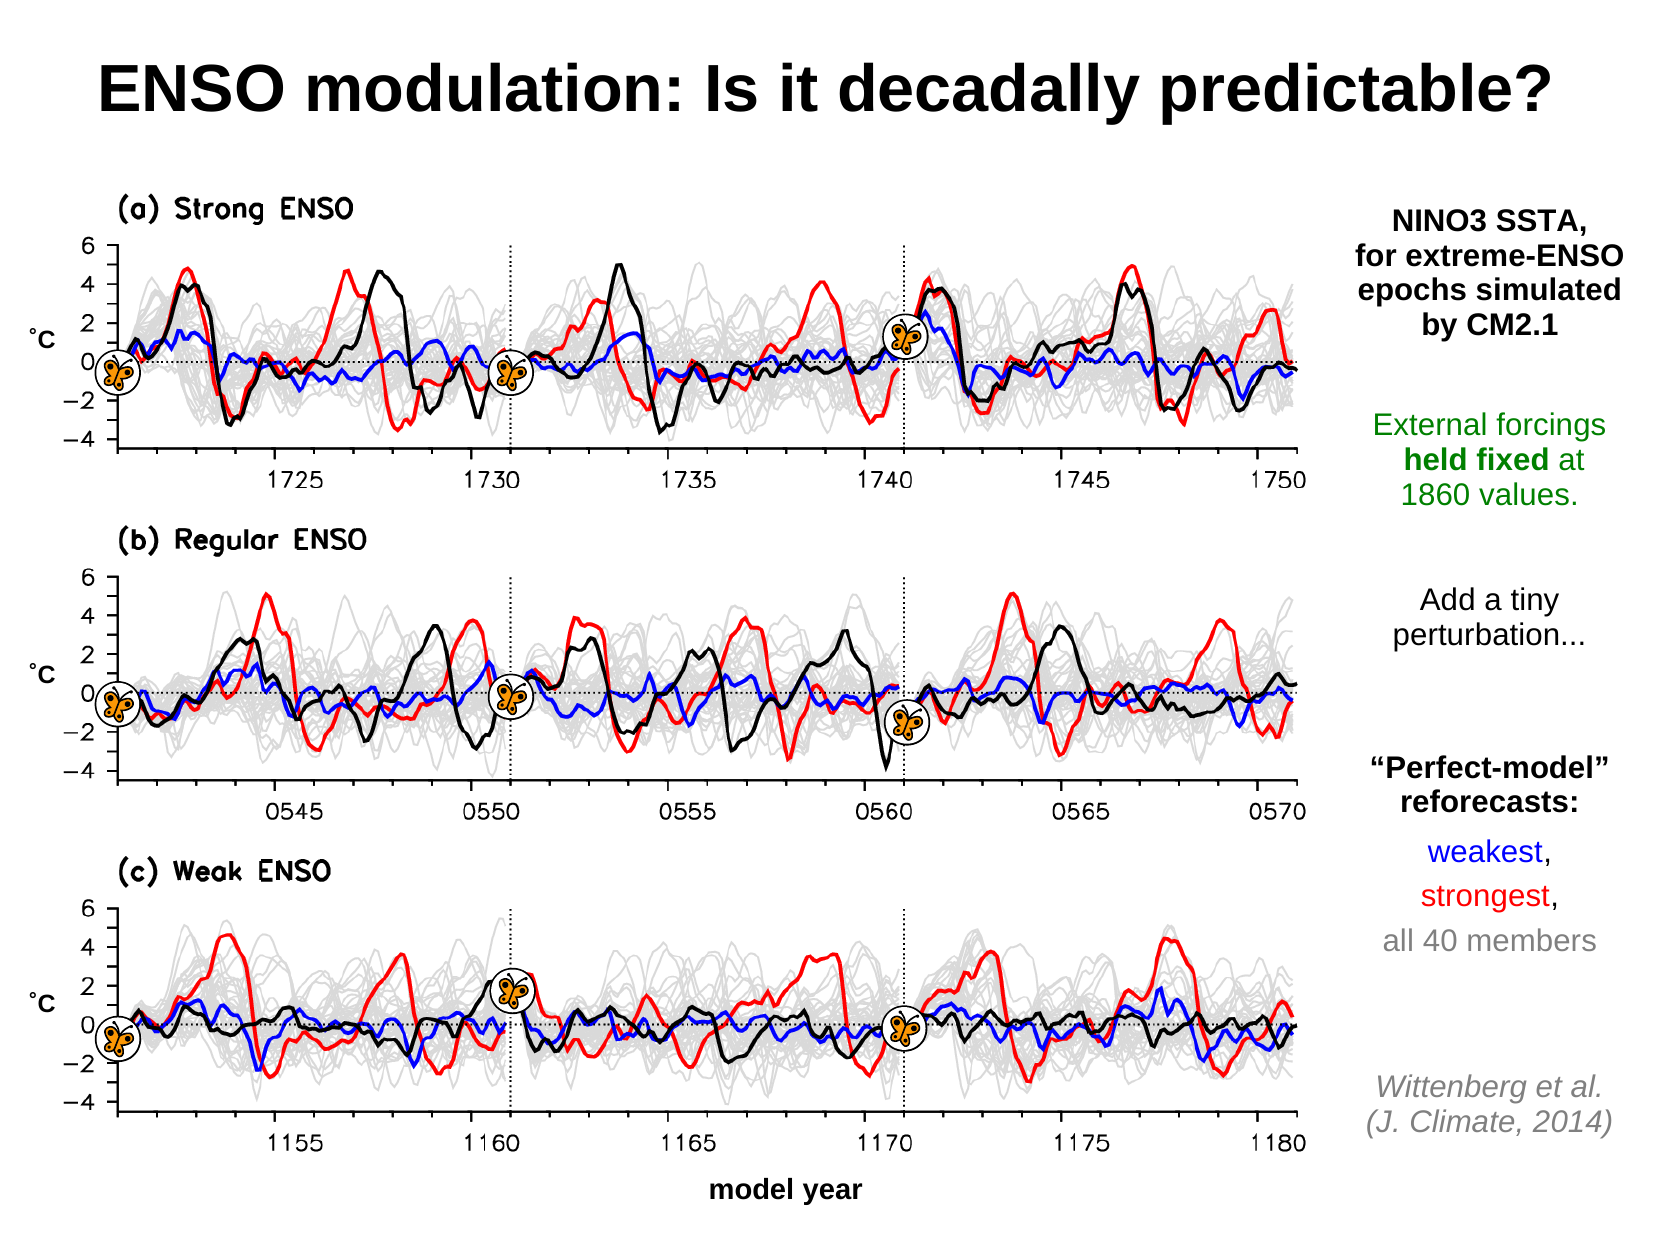

ENSO modulation: Is it decadally predictable?
NINO3 SSTA,
for extreme-ENSO
epochs simulated
by CM2.1
˚C
˚C
˚C
External forcings
 held fixed at
1860 values.
Add a tiny
perturbation...
“Perfect-model”
reforecasts:
weakest,
strongest,
all 40 members
Wittenberg et al.
(J. Climate, 2014)
model year